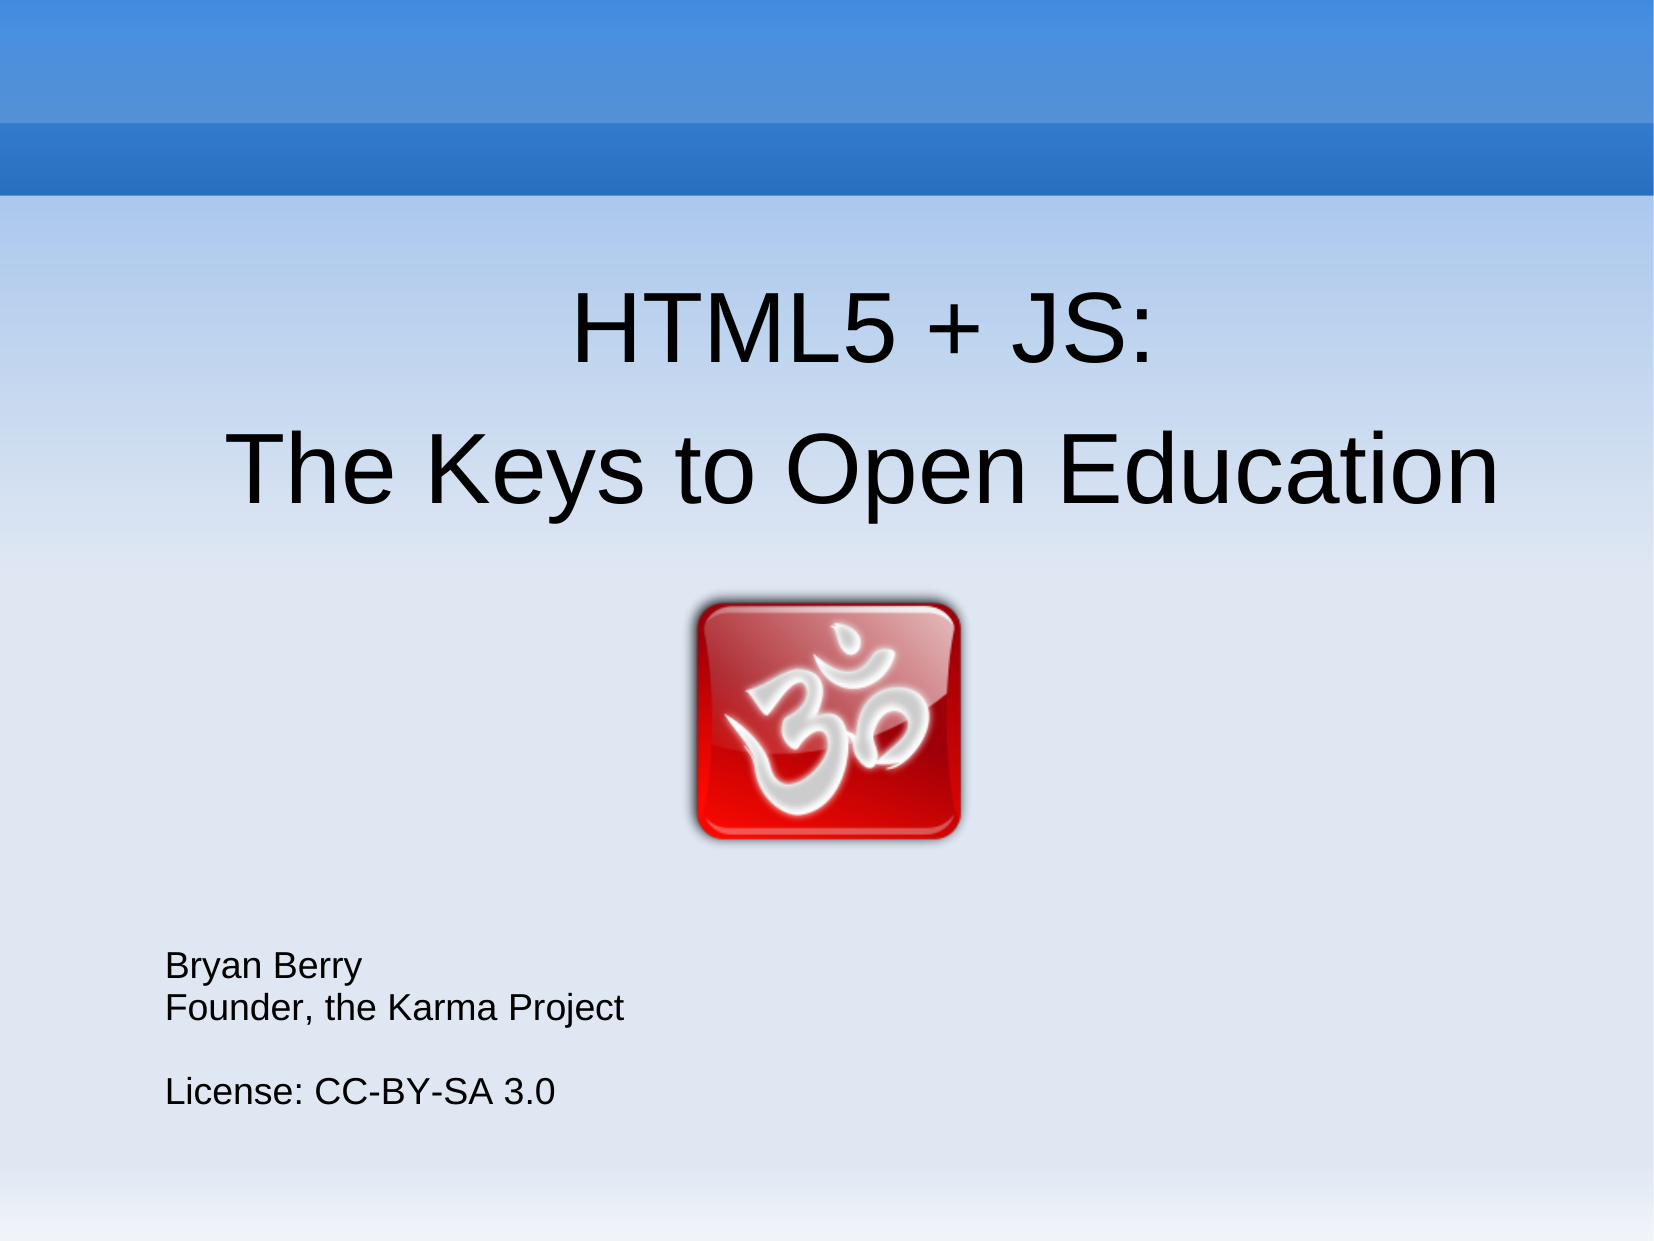

# HTML5 + JS:
The Keys to Open Education
Bryan Berry
Founder, the Karma Project
License: CC-BY-SA 3.0